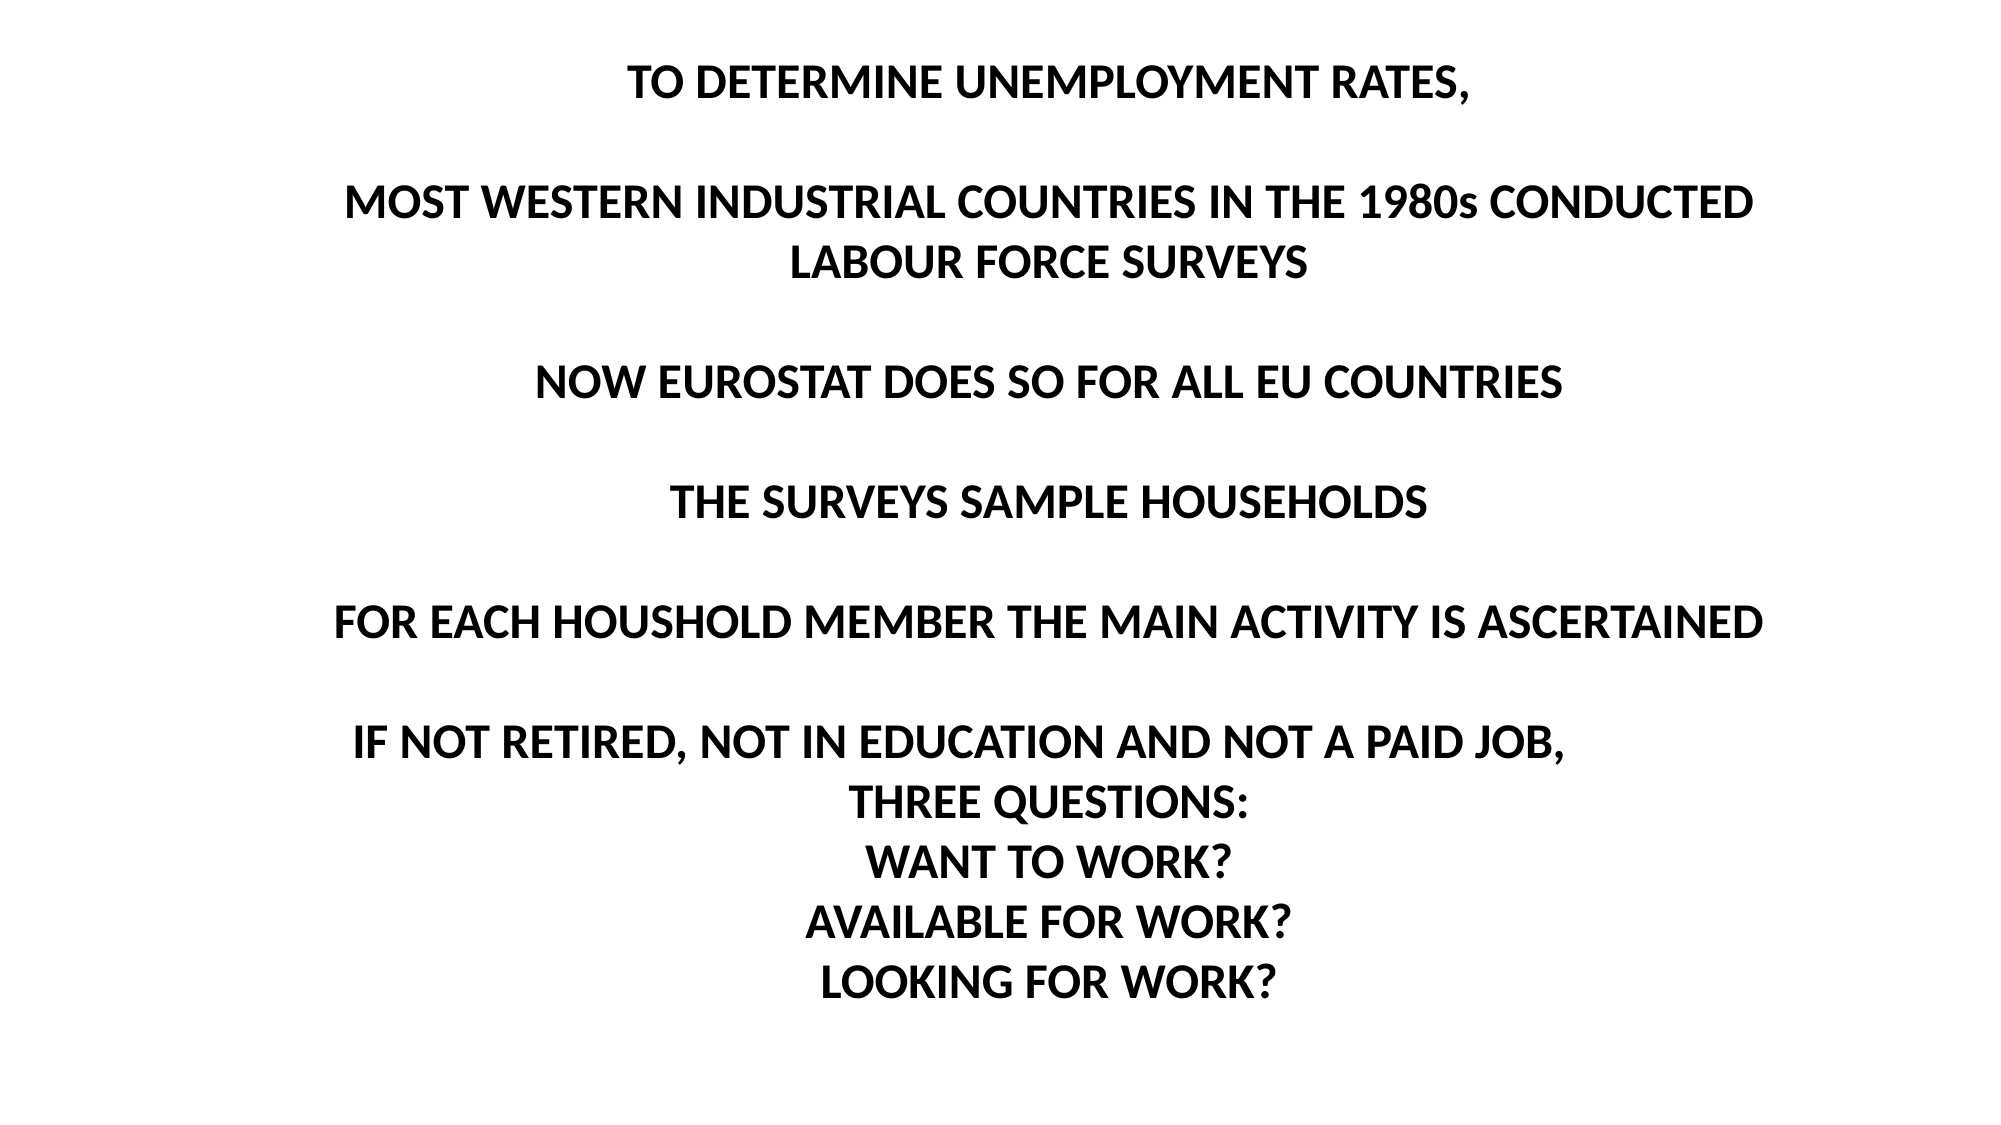

TO DETERMINE UNEMPLOYMENT RATES,
MOST WESTERN INDUSTRIAL COUNTRIES IN THE 1980s CONDUCTED LABOUR FORCE SURVEYS
NOW EUROSTAT DOES SO FOR ALL EU COUNTRIES
THE SURVEYS SAMPLE HOUSEHOLDS
FOR EACH HOUSHOLD MEMBER THE MAIN ACTIVITY IS ASCERTAINED
IF NOT RETIRED, NOT IN EDUCATION AND NOT A PAID JOB, THREE QUESTIONS:
WANT TO WORK?
AVAILABLE FOR WORK?
LOOKING FOR WORK?